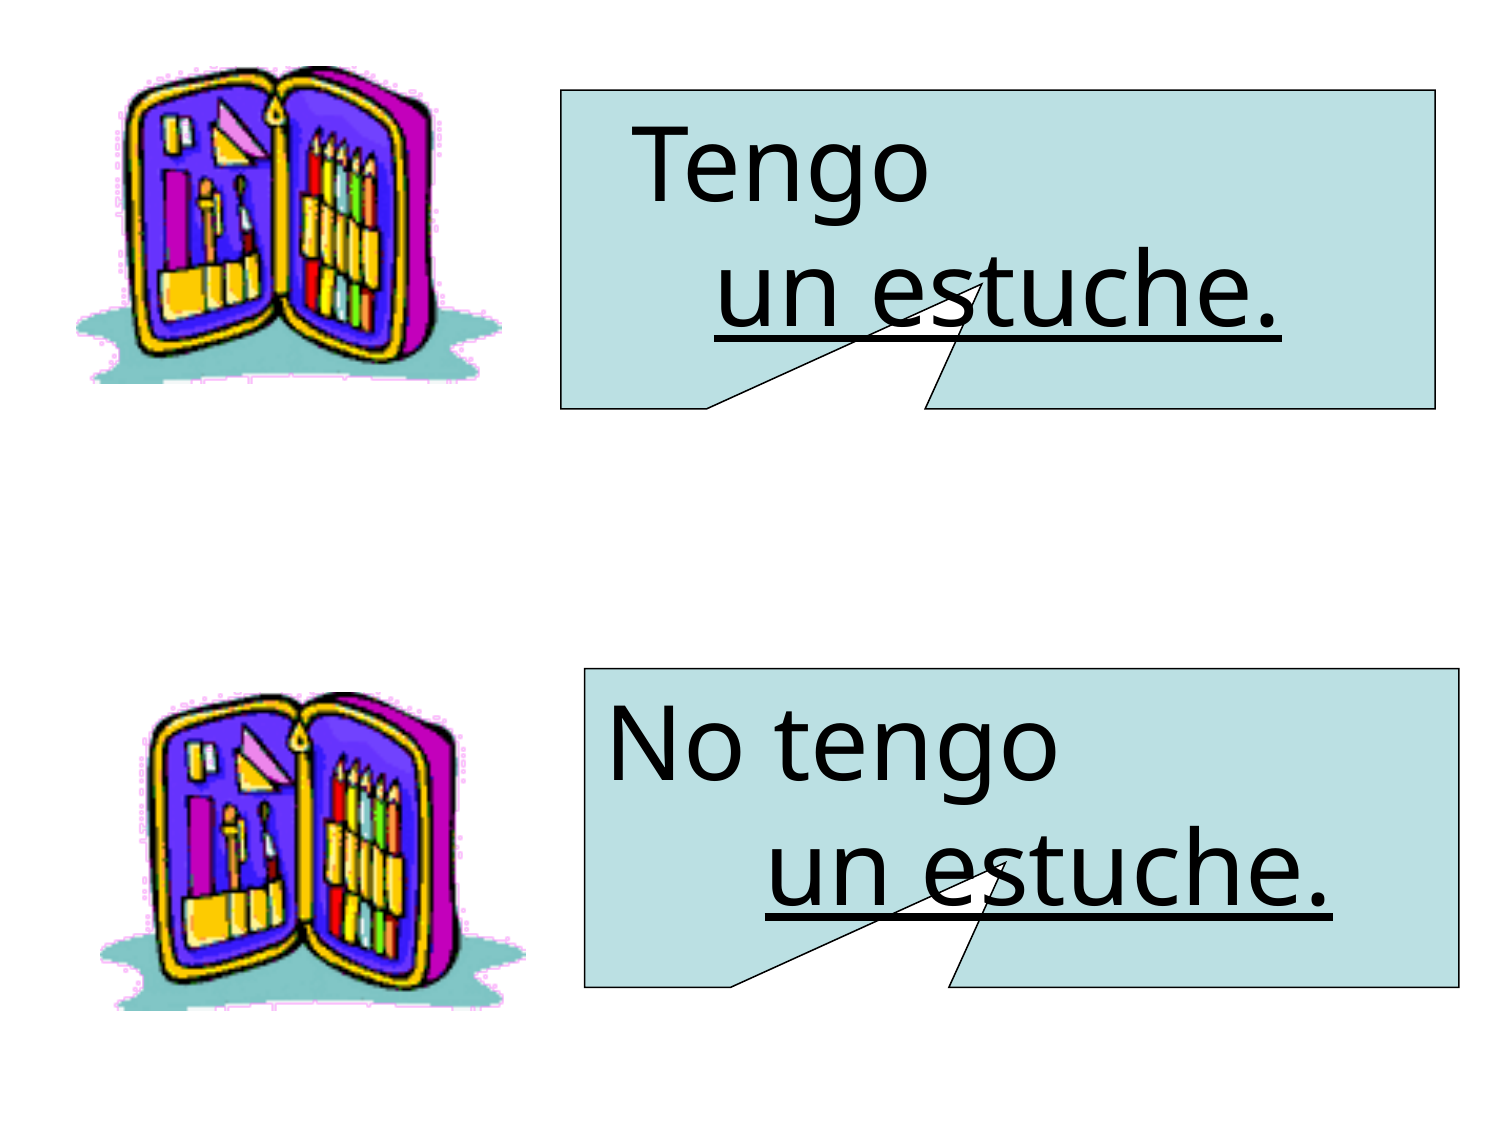

Tengo un estuche.
No tengo un estuche.